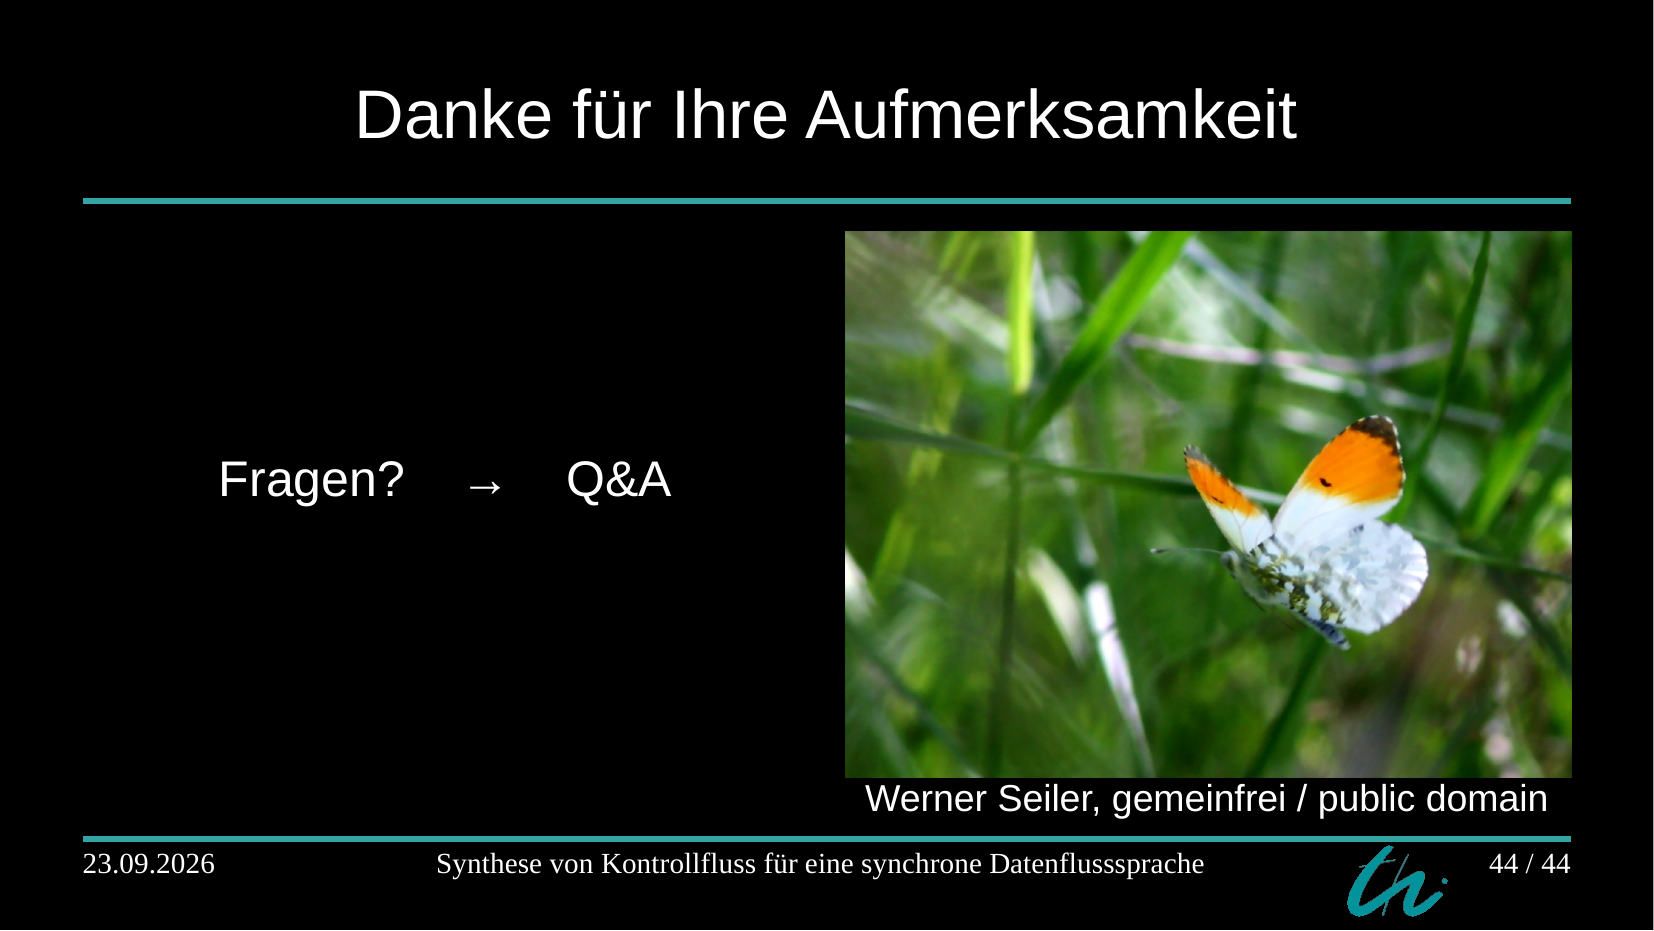

# Danke für Ihre Aufmerksamkeit
Fragen? → Q&A
Werner Seiler, gemeinfrei / public domain
Synthese von Kontrollfluss für eine synchrone Datenflusssprache
44